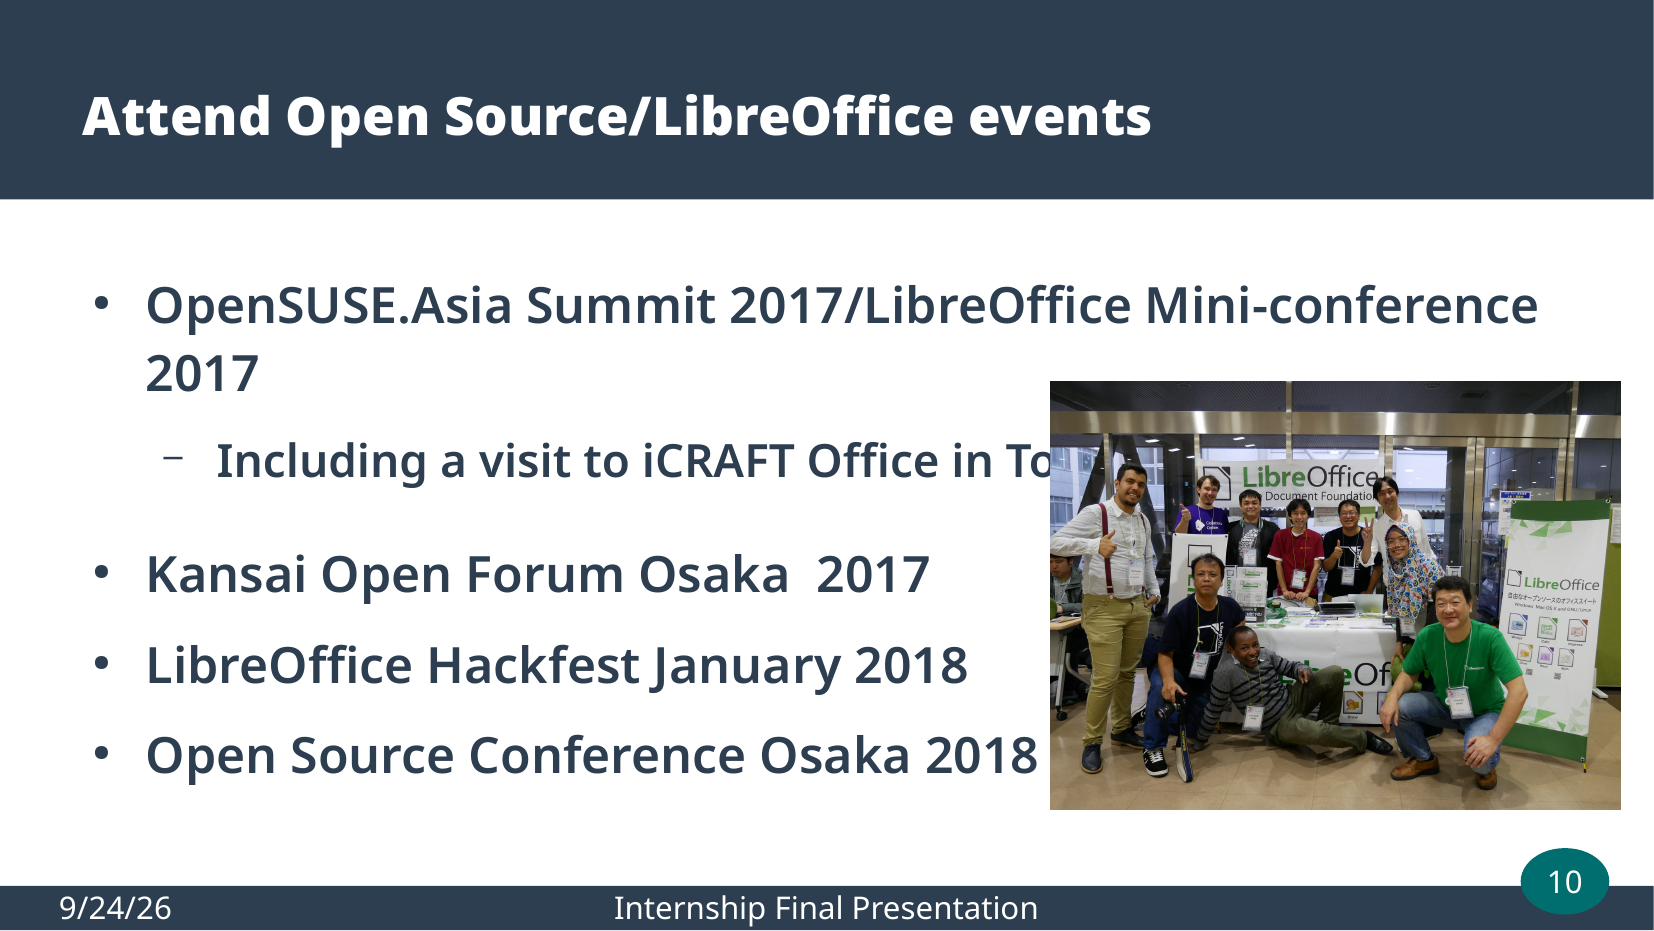

# Attend Open Source/LibreOffice events
OpenSUSE.Asia Summit 2017/LibreOffice Mini-conference 2017
Including a visit to iCRAFT Office in Tokyo
Kansai Open Forum Osaka 2017
LibreOffice Hackfest January 2018
Open Source Conference Osaka 2018
10
Internship Final Presentation